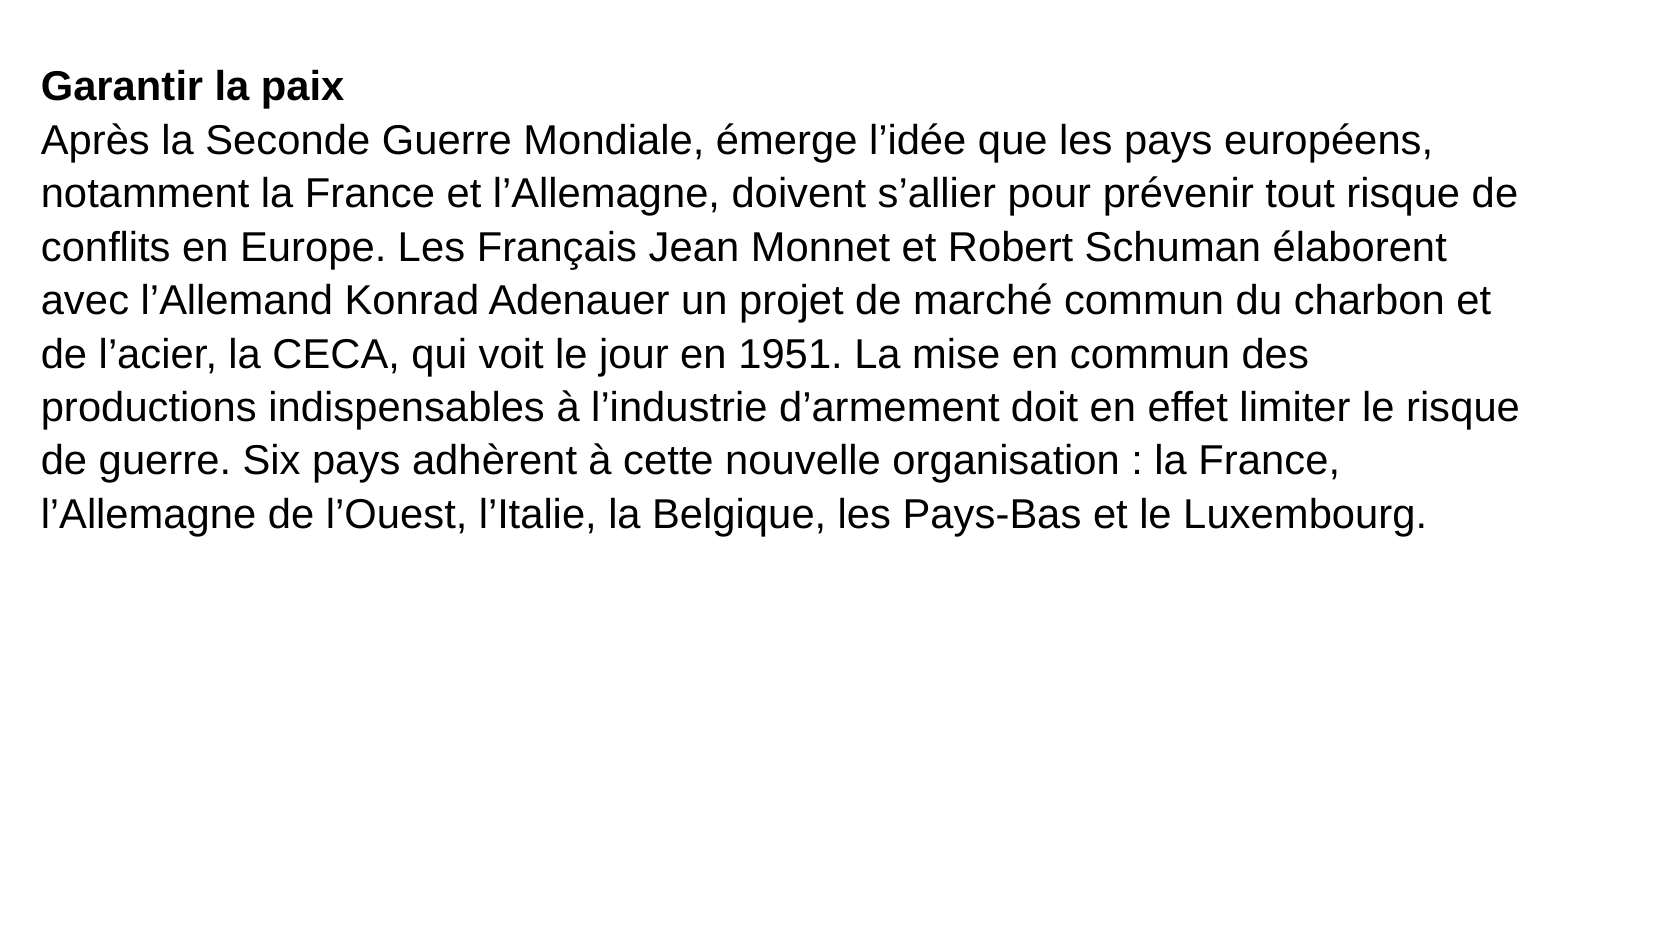

# Garantir la paix
Après la Seconde Guerre Mondiale, émerge l’idée que les pays européens, notamment la France et l’Allemagne, doivent s’allier pour prévenir tout risque de conflits en Europe. Les Français Jean Monnet et Robert Schuman élaborent avec l’Allemand Konrad Adenauer un projet de marché commun du charbon et de l’acier, la CECA, qui voit le jour en 1951. La mise en commun des productions indispensables à l’industrie d’armement doit en effet limiter le risque de guerre. Six pays adhèrent à cette nouvelle organisation : la France, l’Allemagne de l’Ouest, l’Italie, la Belgique, les Pays-Bas et le Luxembourg.